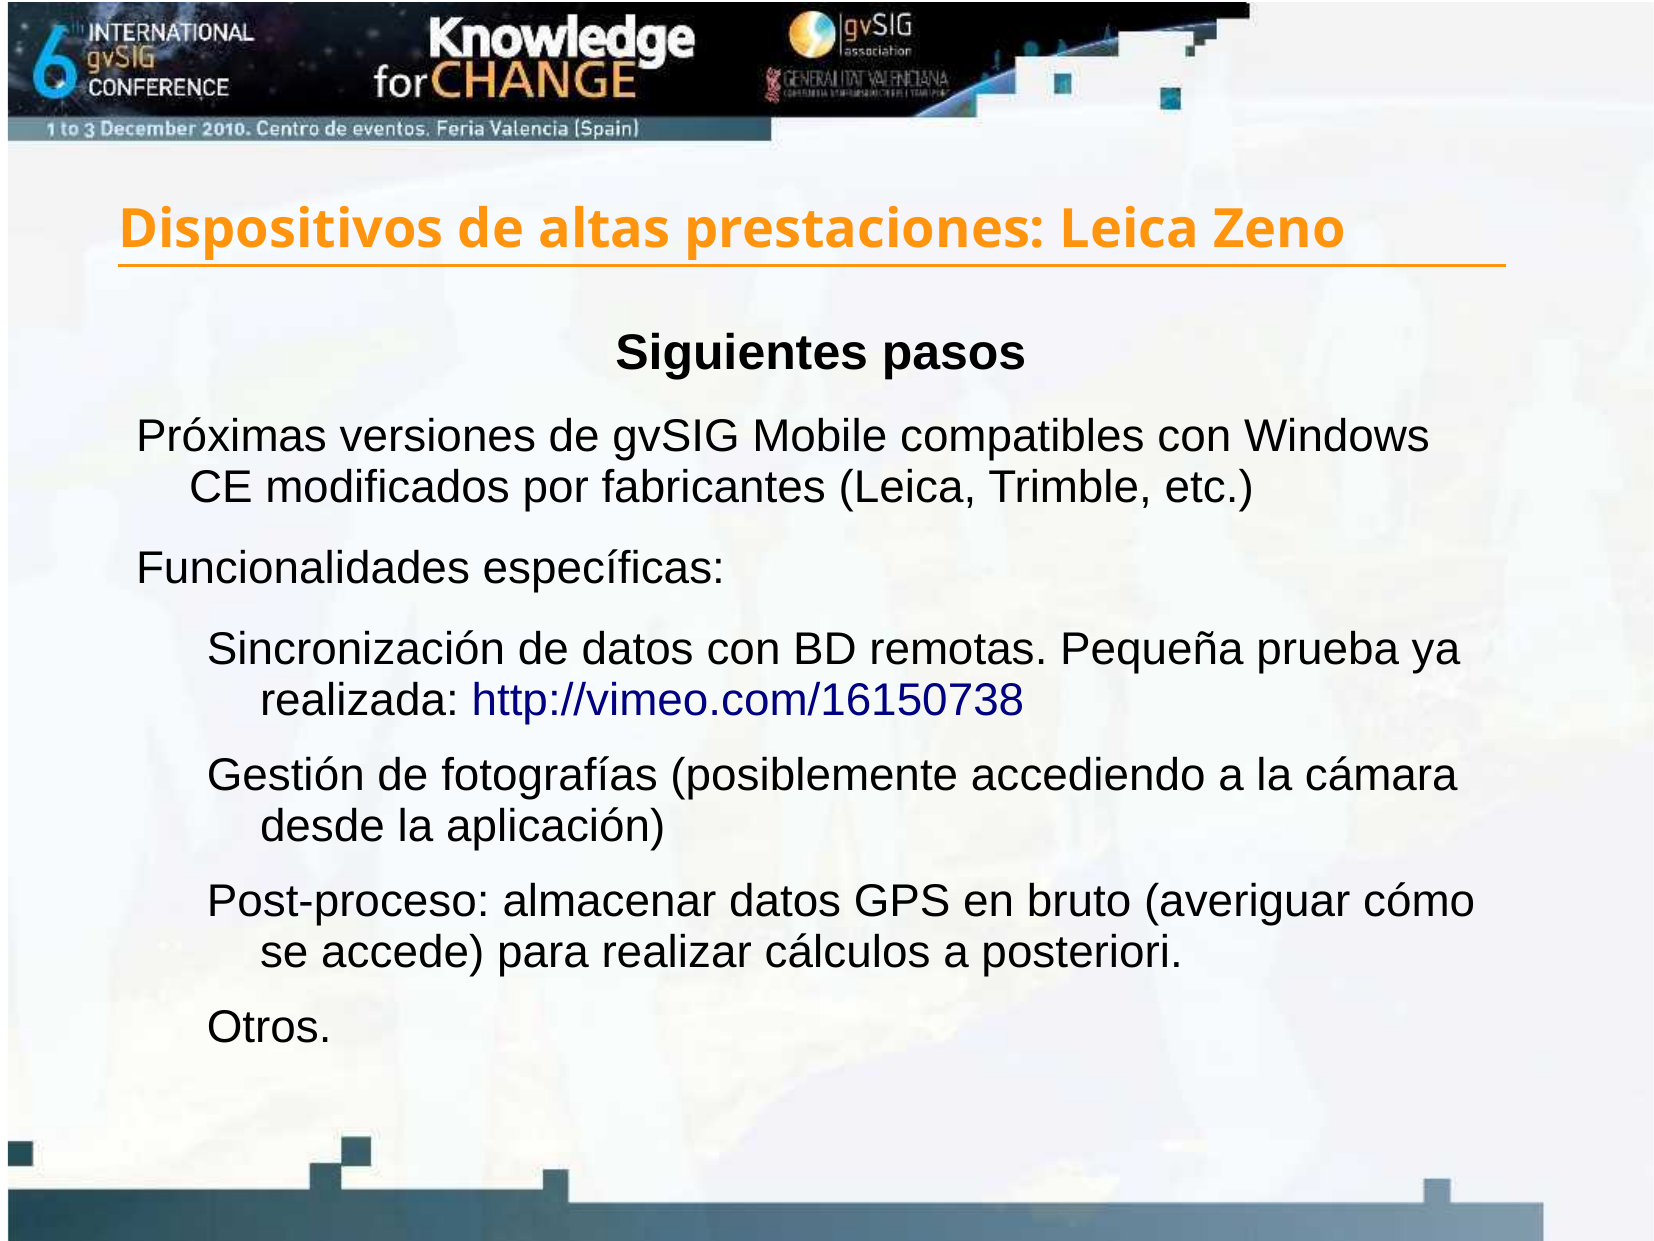

# Dispositivos de altas prestaciones: Leica Zeno
Siguientes pasos
Próximas versiones de gvSIG Mobile compatibles con Windows CE modificados por fabricantes (Leica, Trimble, etc.)
Funcionalidades específicas:
Sincronización de datos con BD remotas. Pequeña prueba ya realizada: http://vimeo.com/16150738
Gestión de fotografías (posiblemente accediendo a la cámara desde la aplicación)
Post-proceso: almacenar datos GPS en bruto (averiguar cómo se accede) para realizar cálculos a posteriori.
Otros.